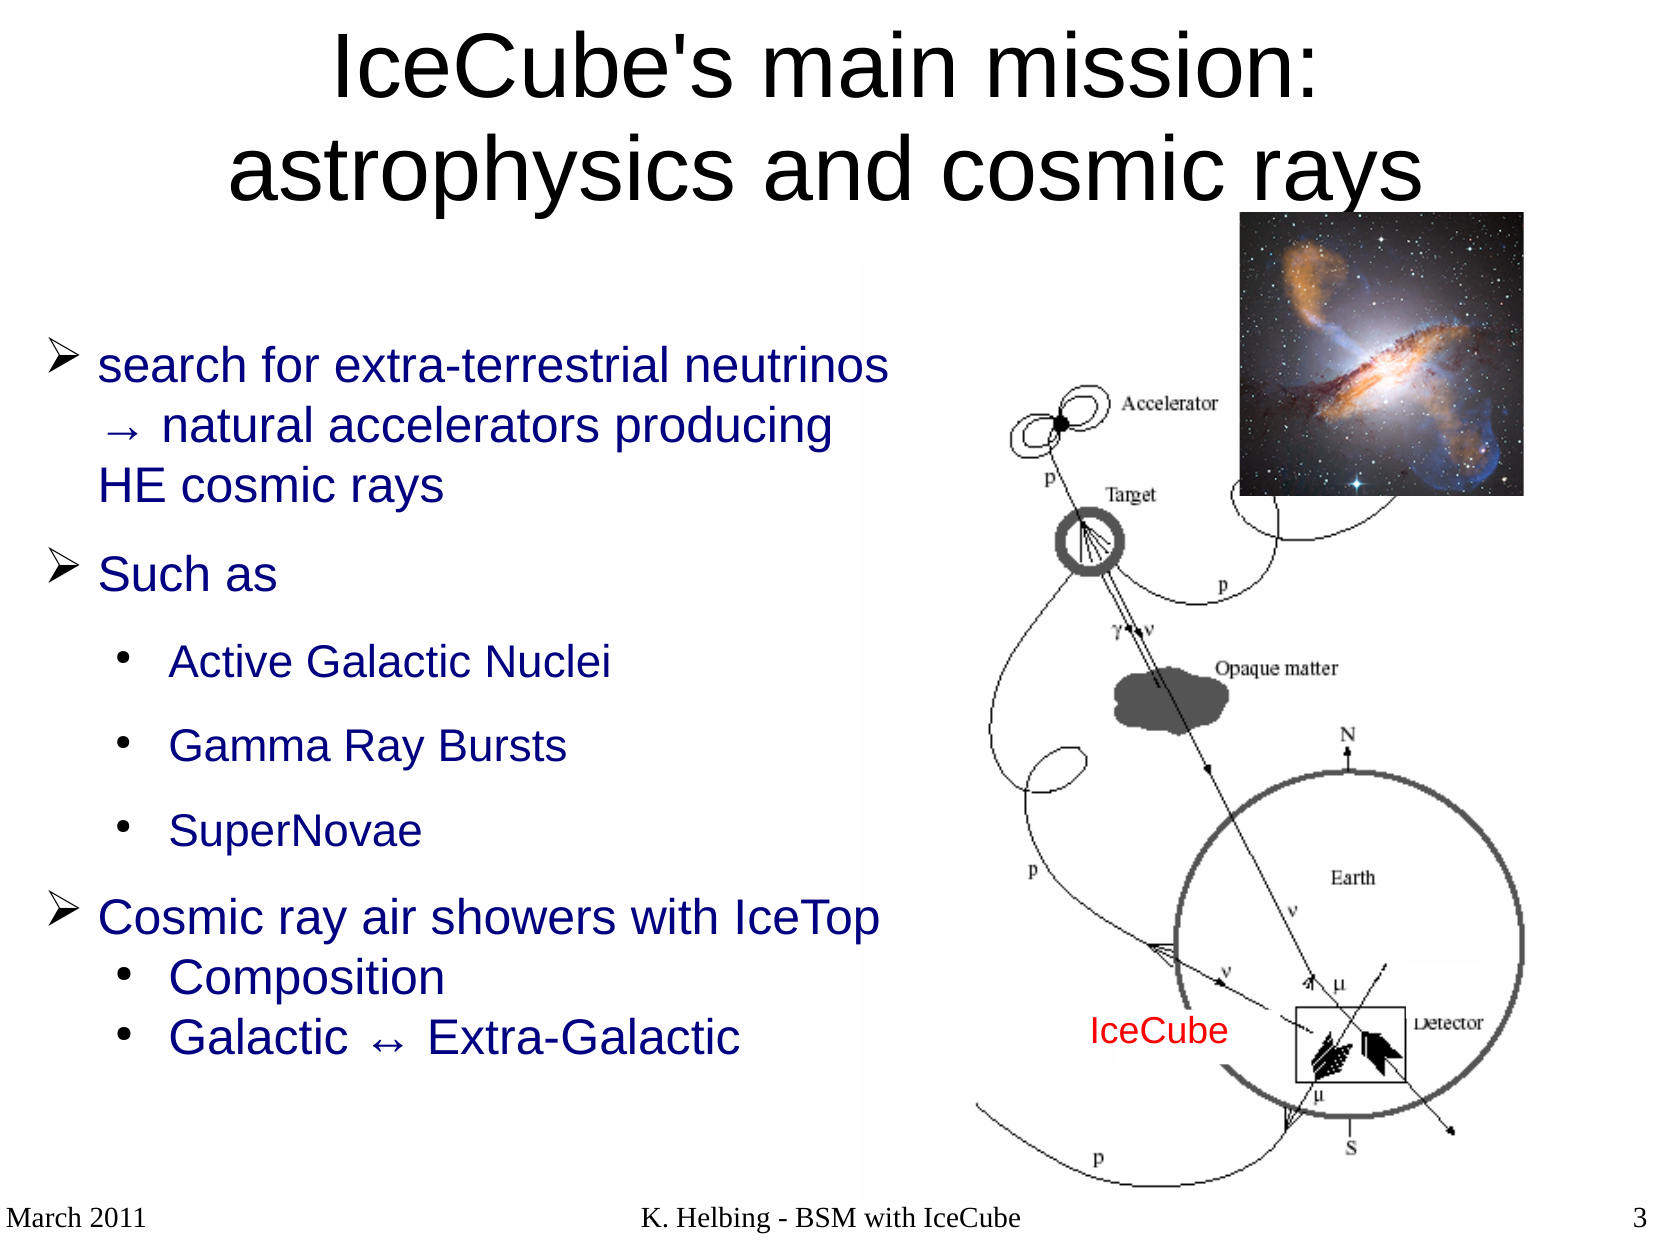

# IceCube's main mission: astrophysics and cosmic rays
Astronomische
bron
p
?
?
?
IceCube
IceCube
search for extra-terrestrial neutrinos → natural accelerators producing HE cosmic rays
Such as
Active Galactic Nuclei
Gamma Ray Bursts
SuperNovae
Cosmic ray air showers with IceTop
Composition
Galactic ↔ Extra-Galactic
March 2011
K. Helbing - BSM with IceCube
3